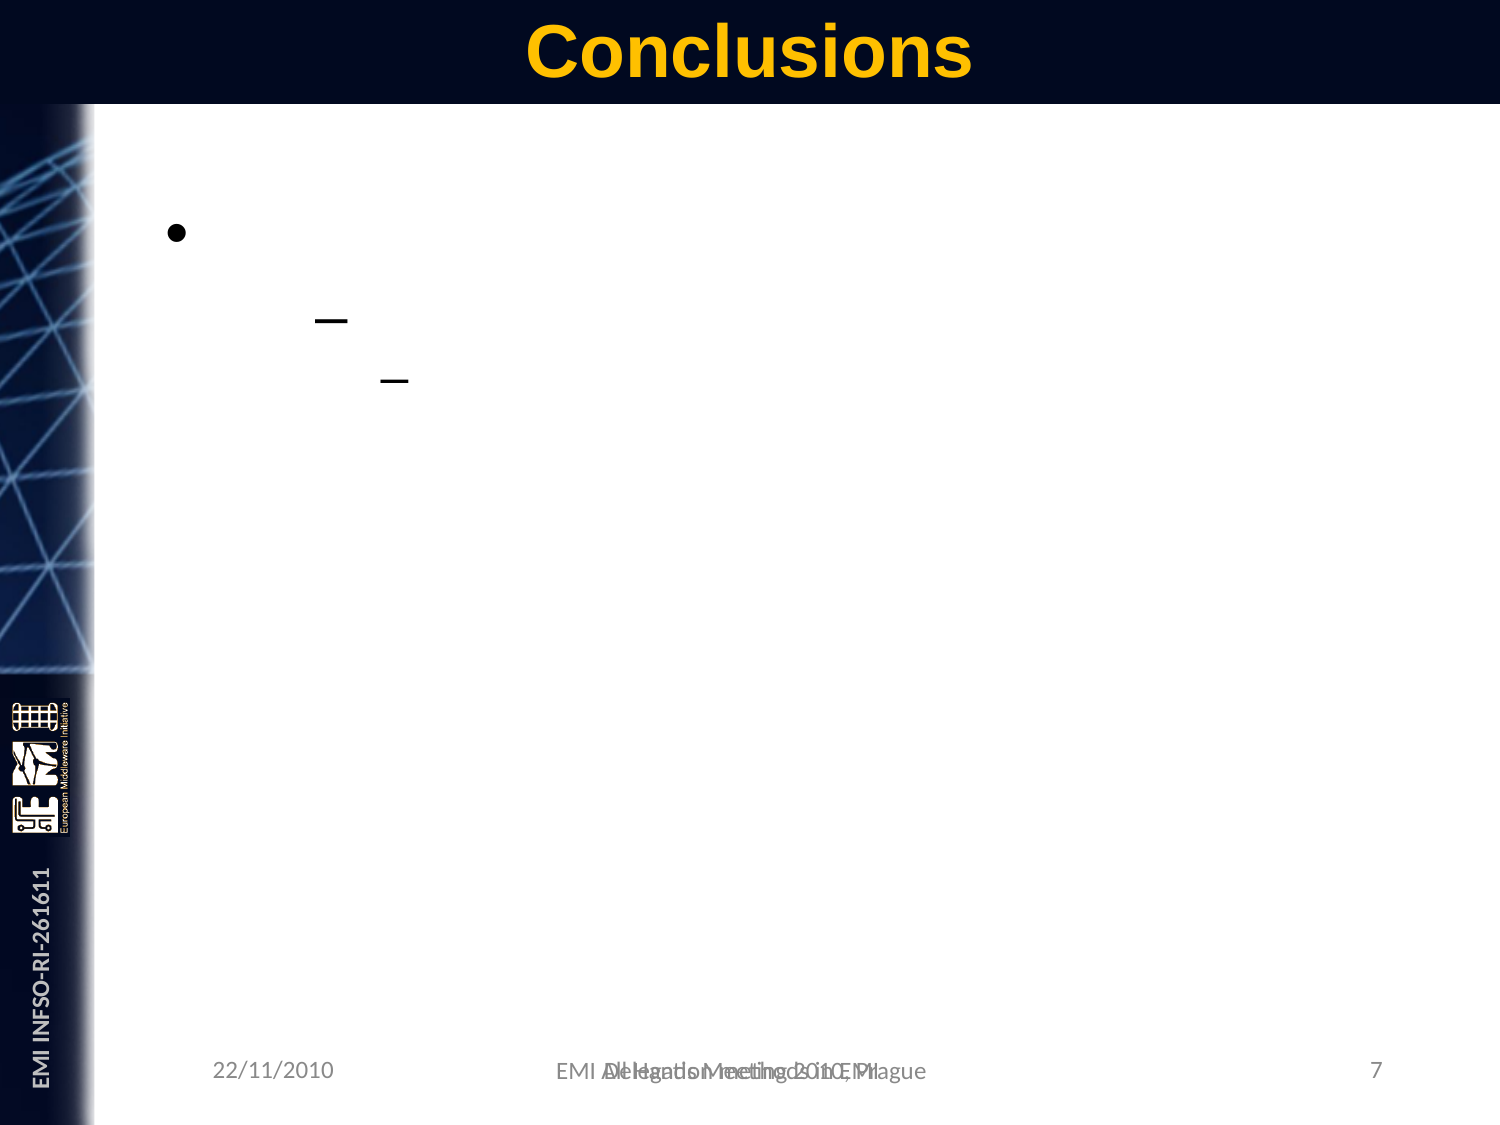

Conclusions
#
22/11/2010
fasfsaf
Delegation methods in EMI